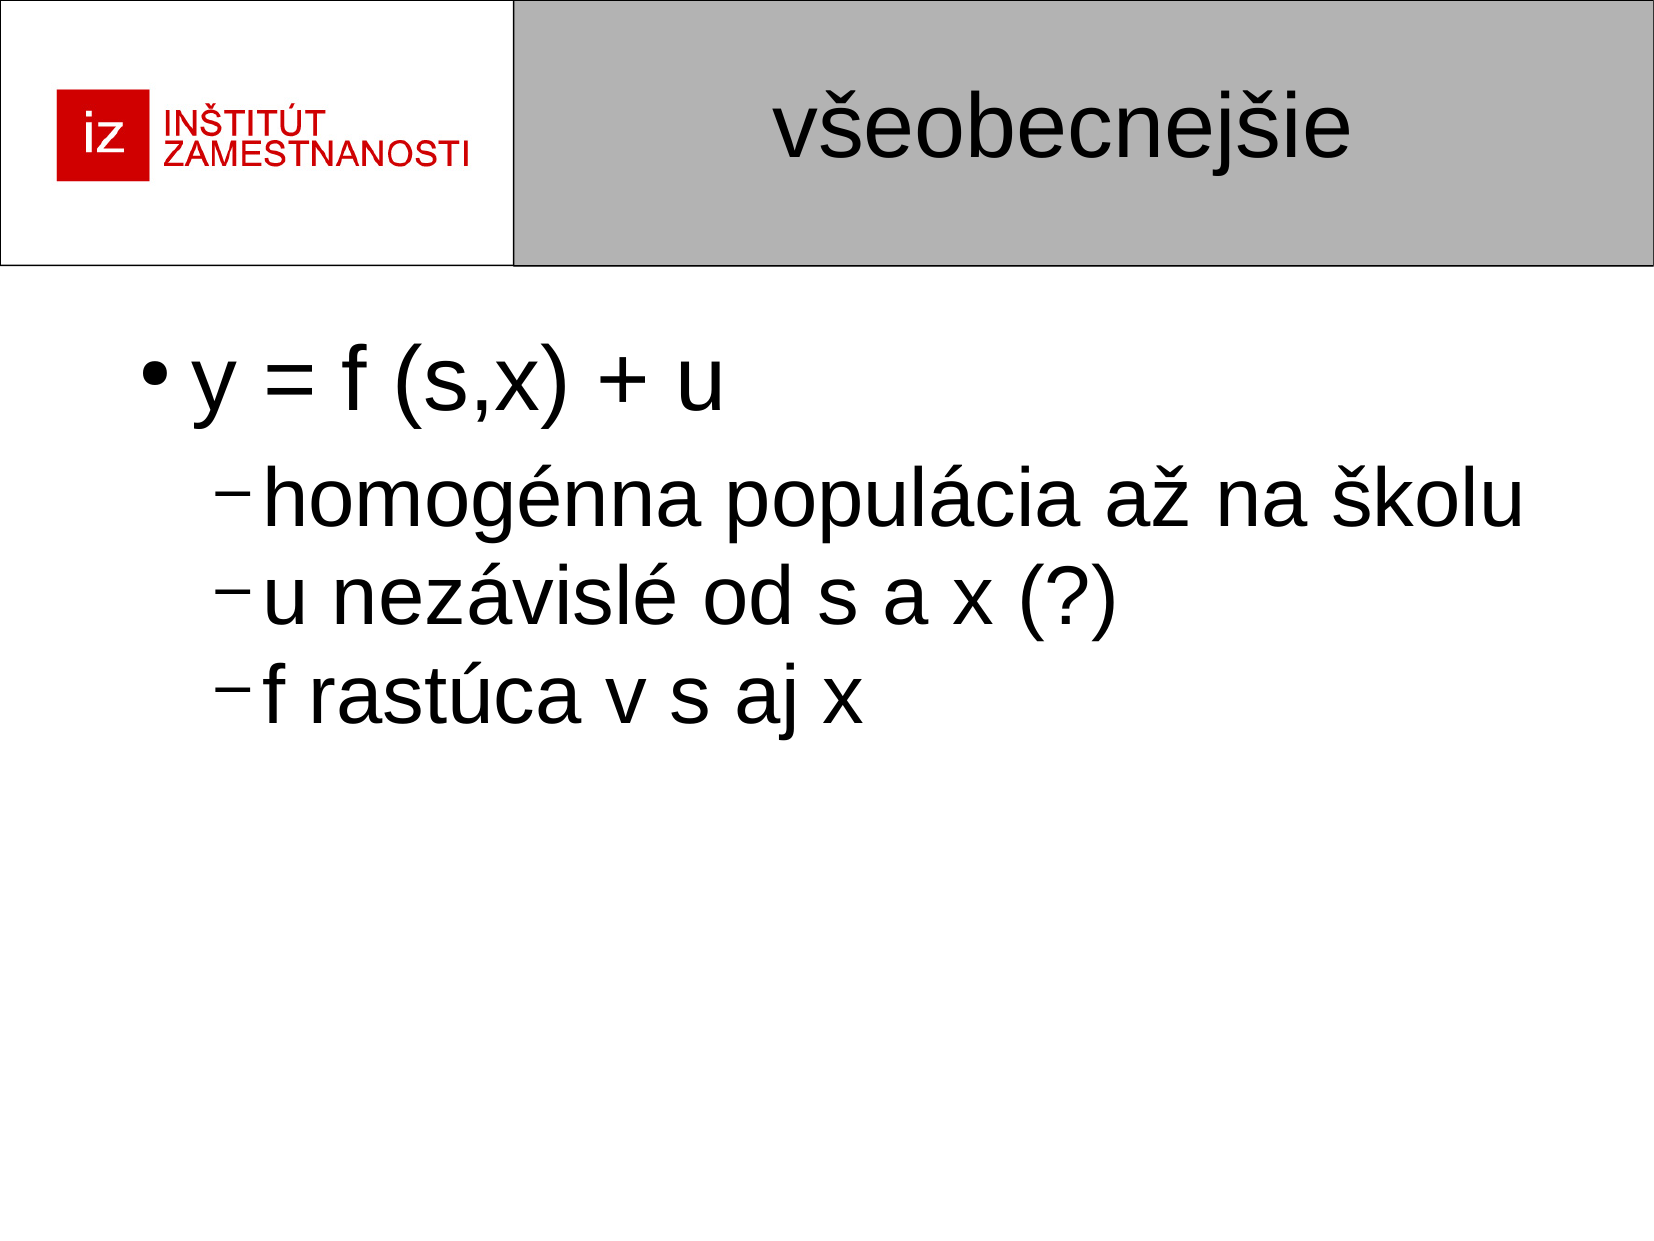

# všeobecnejšie
y = f (s,x) + u
homogénna populácia až na školu
u nezávislé od s a x (?)
f rastúca v s aj x